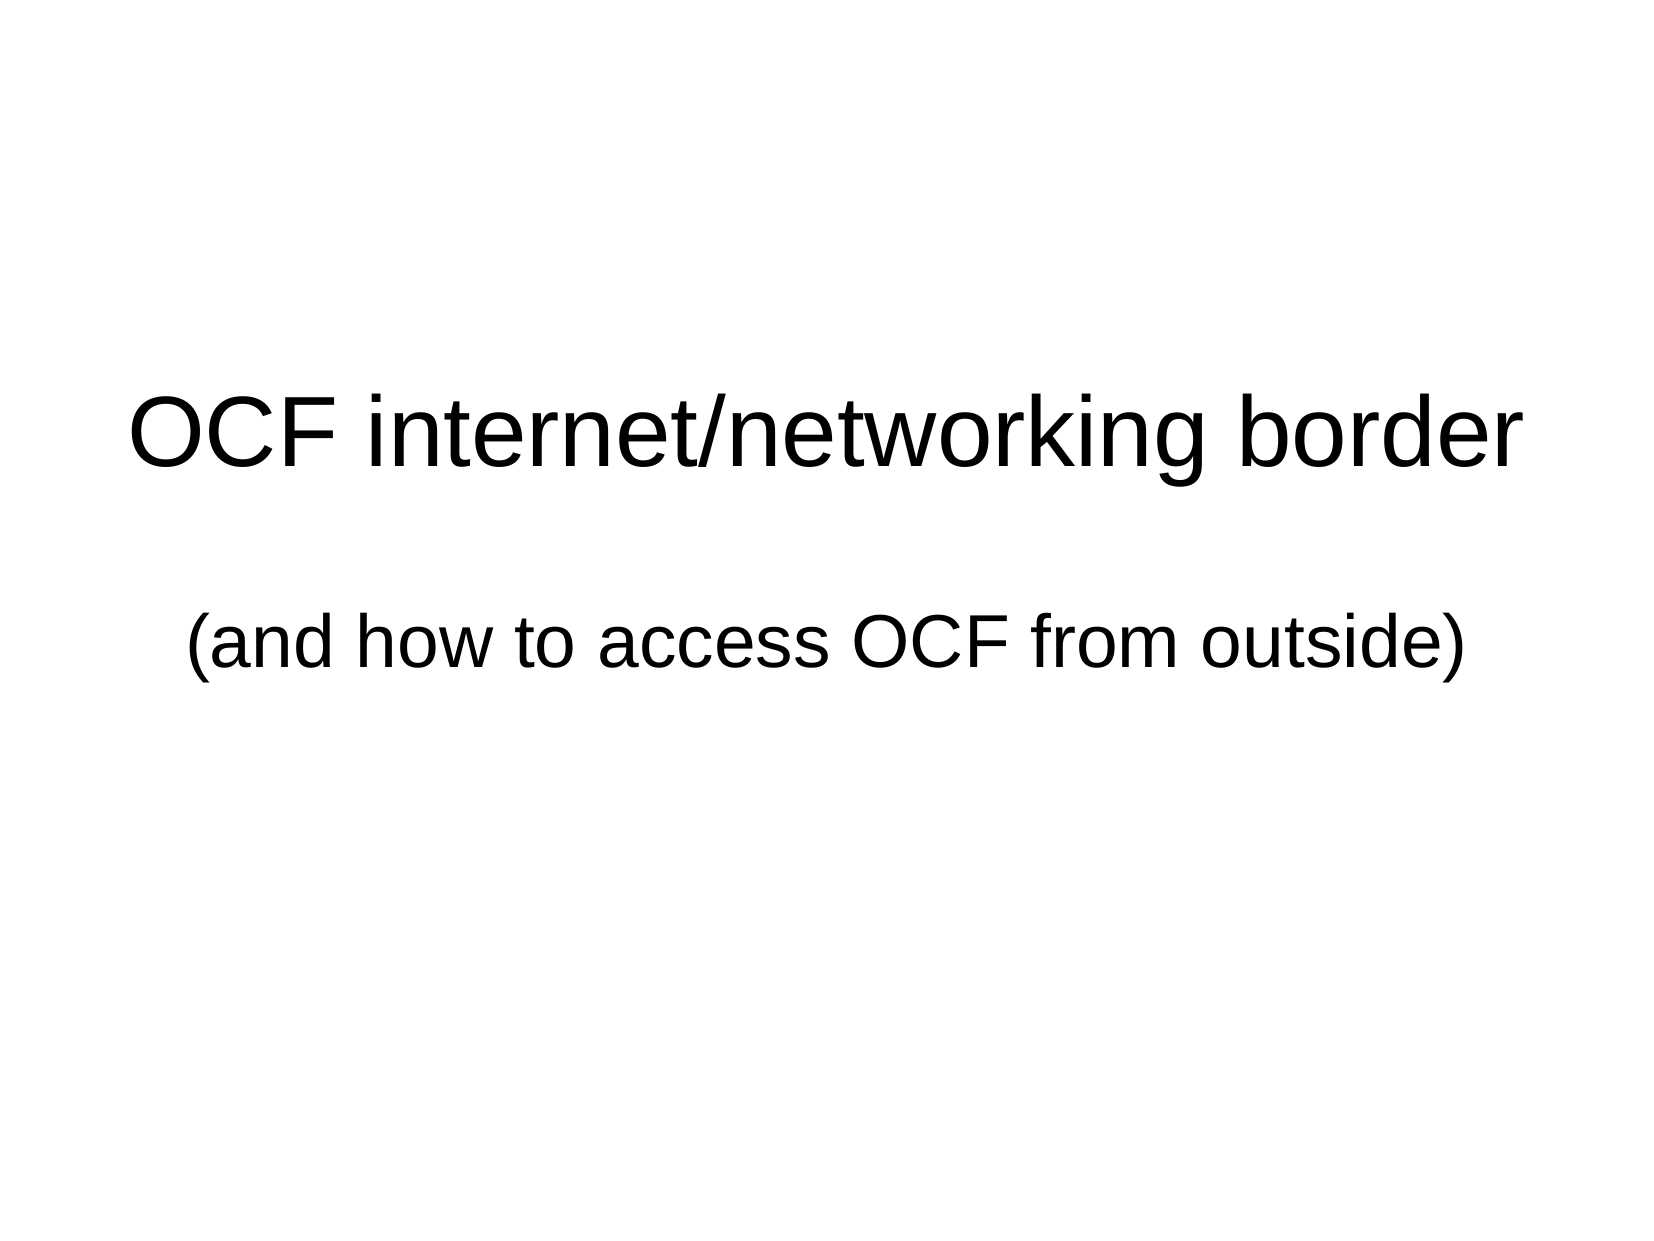

# OCF internet/networking border
(and how to access OCF from outside)